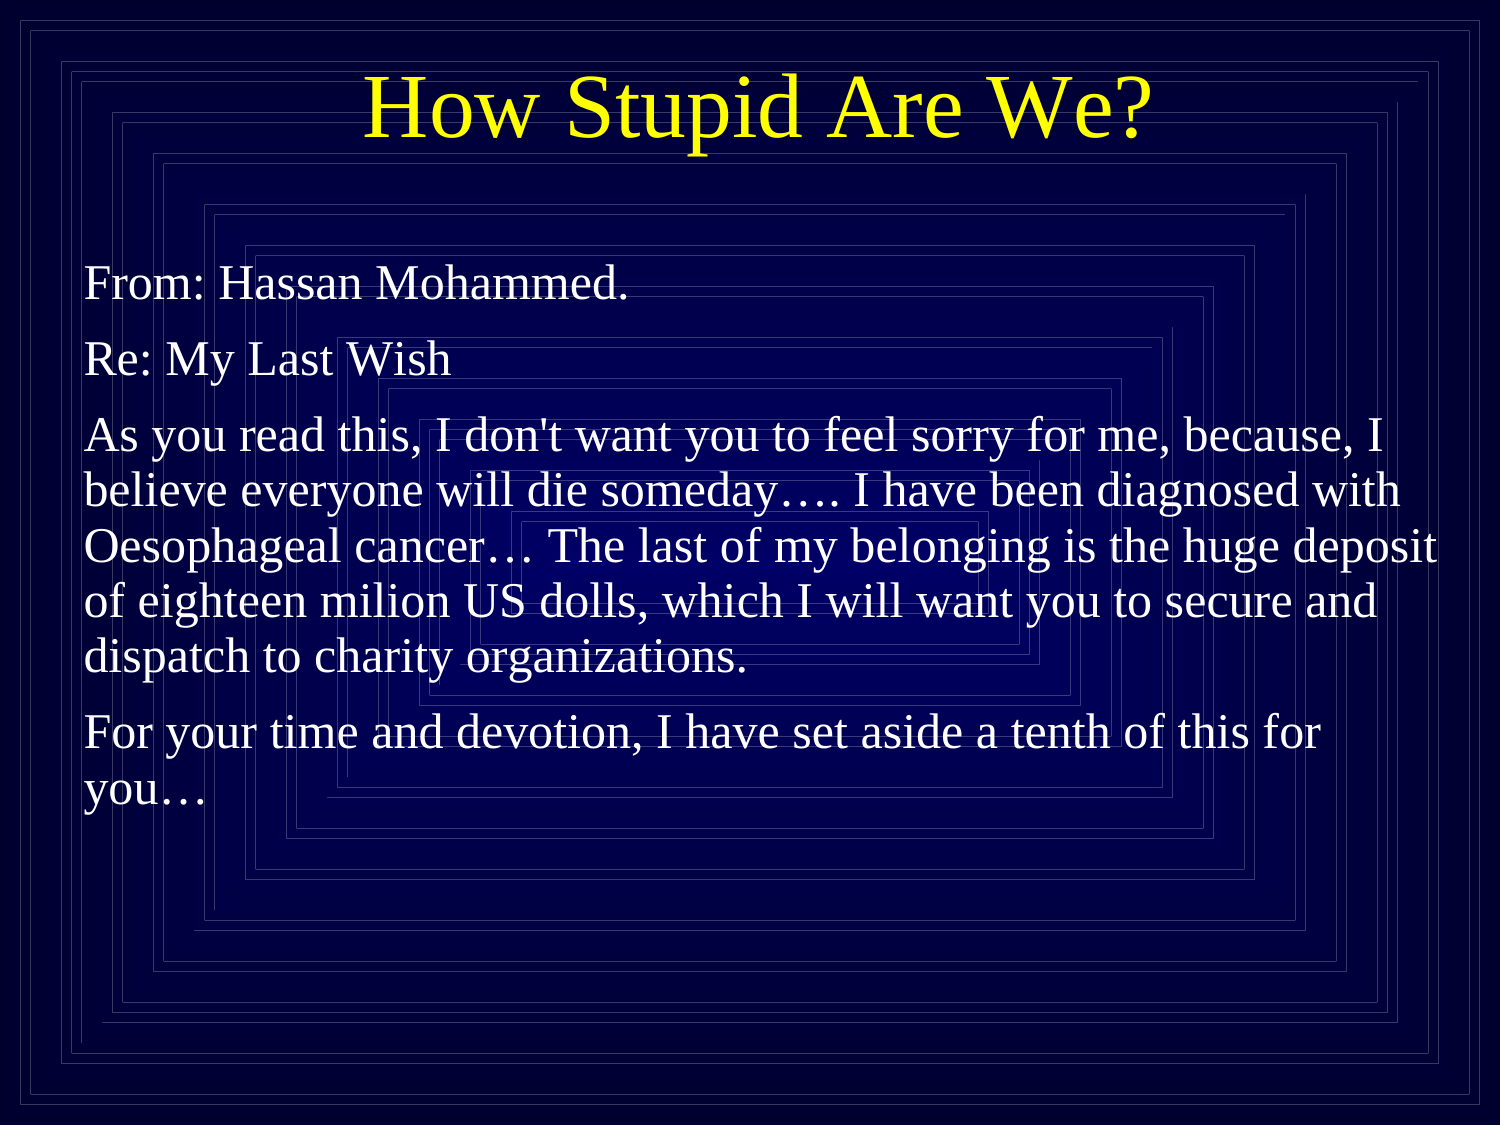

How Stupid Are We?
From: Hassan Mohammed.
Re: My Last Wish
As you read this, I don't want you to feel sorry for me, because, I believe everyone will die someday…. I have been diagnosed with Oesophageal cancer… The last of my belonging is the huge deposit of eighteen milion US dolls, which I will want you to secure and dispatch to charity organizations.
For your time and devotion, I have set aside a tenth of this for you…